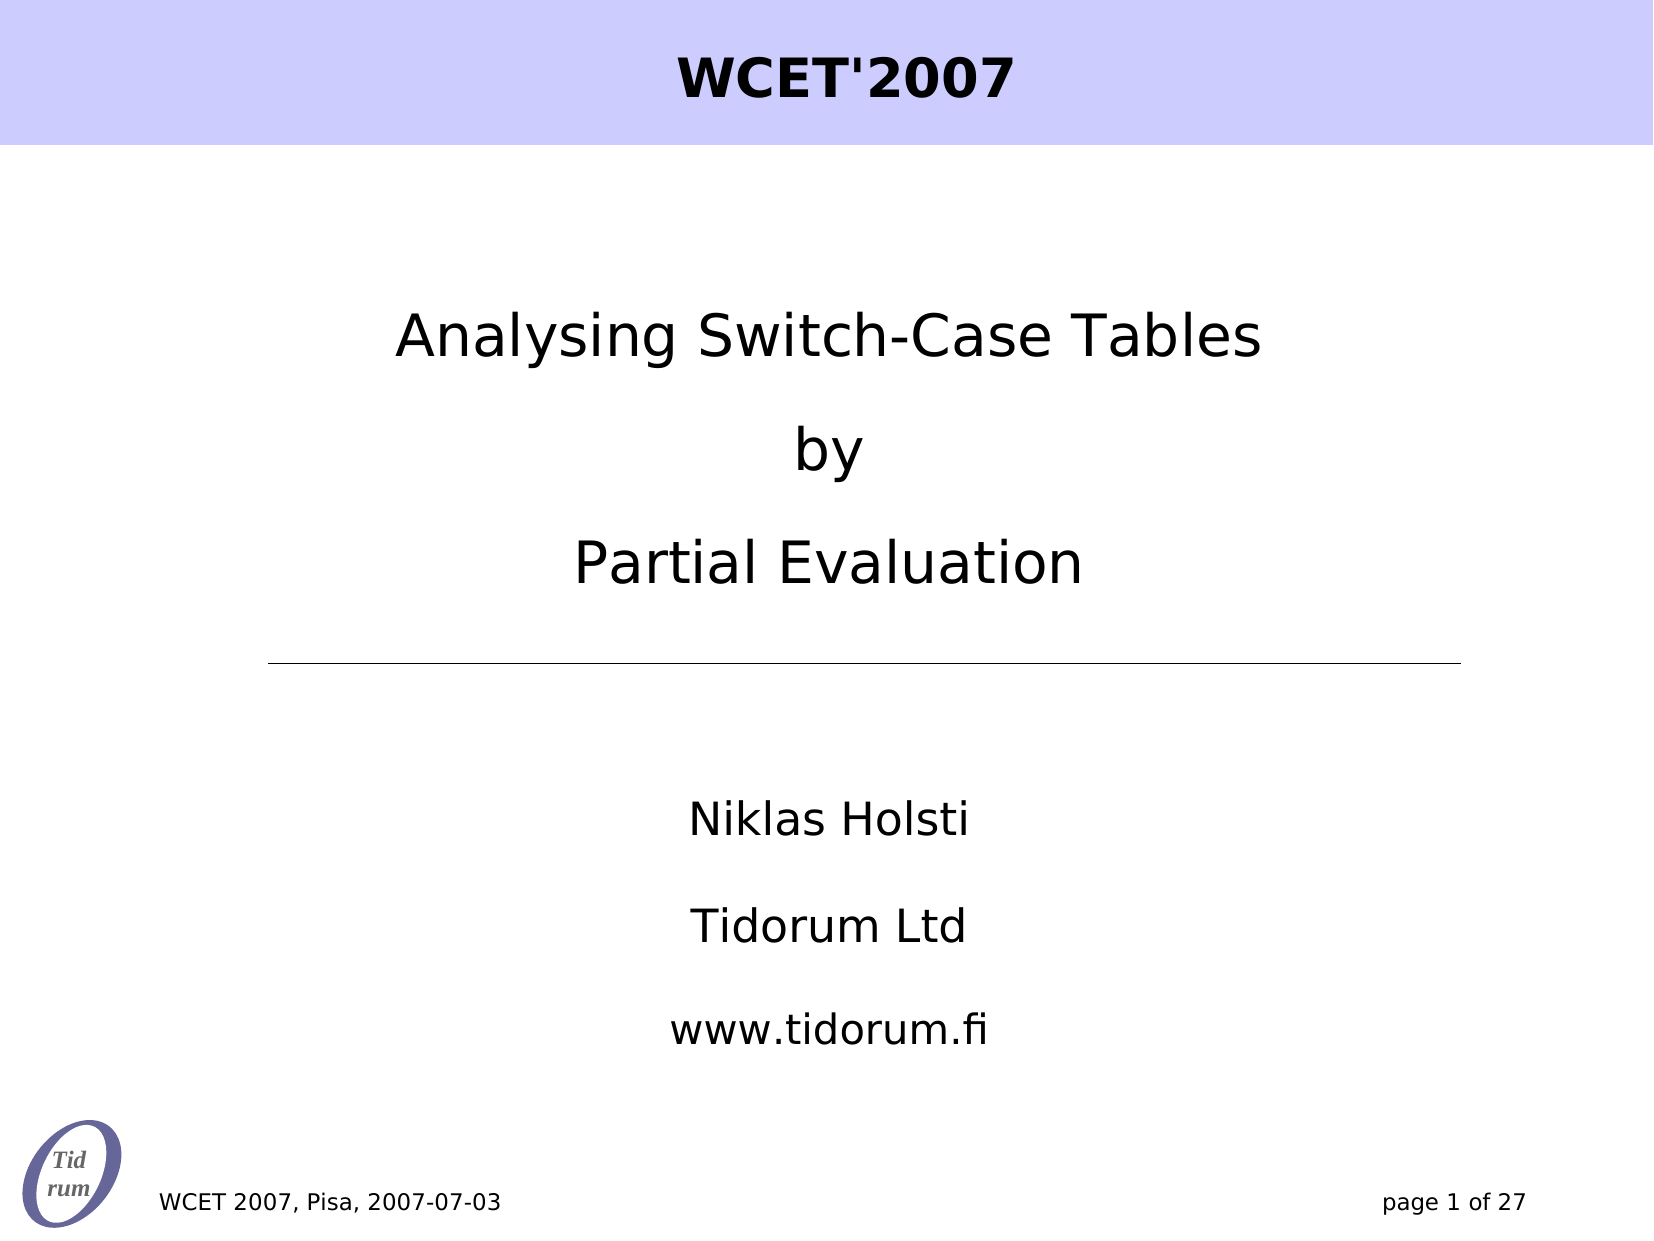

# WCET'2007
Analysing Switch-Case Tables
by
Partial Evaluation
Niklas Holsti
Tidorum Ltd
www.tidorum.fi